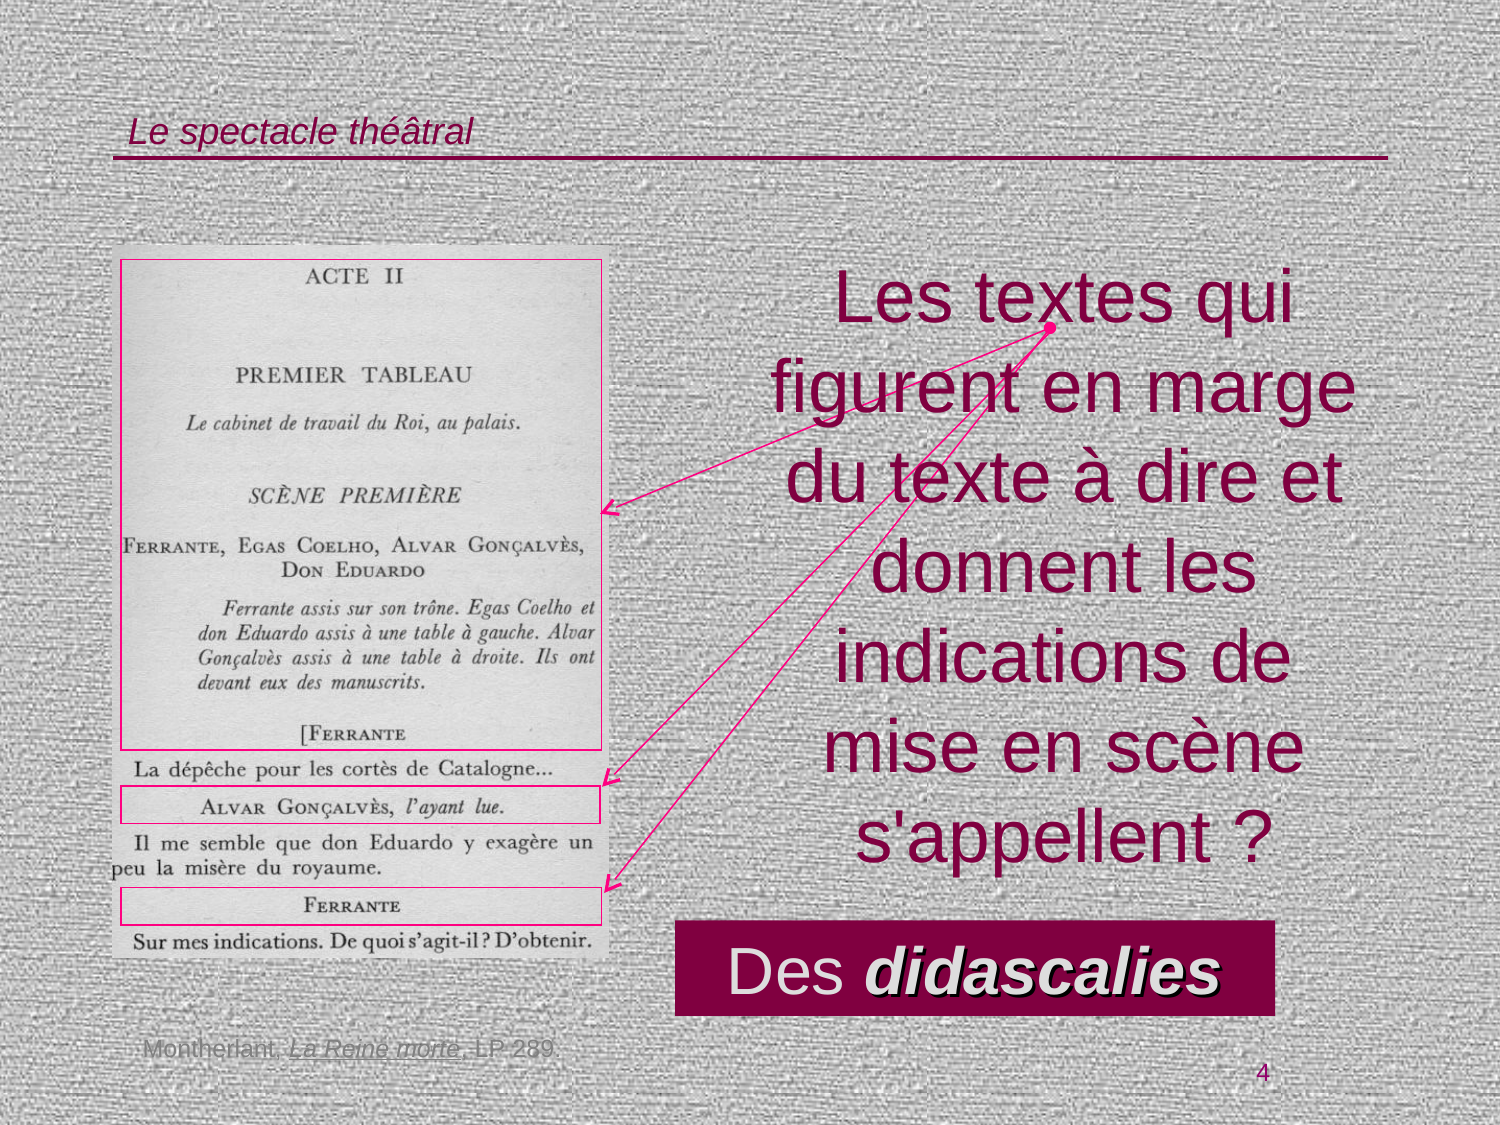

Les textes qui figurent en marge du texte à dire et donnent les indications de mise en scène s'appellent ?
Des didascalies
Montherlant, La Reine morte, LP 289.
4